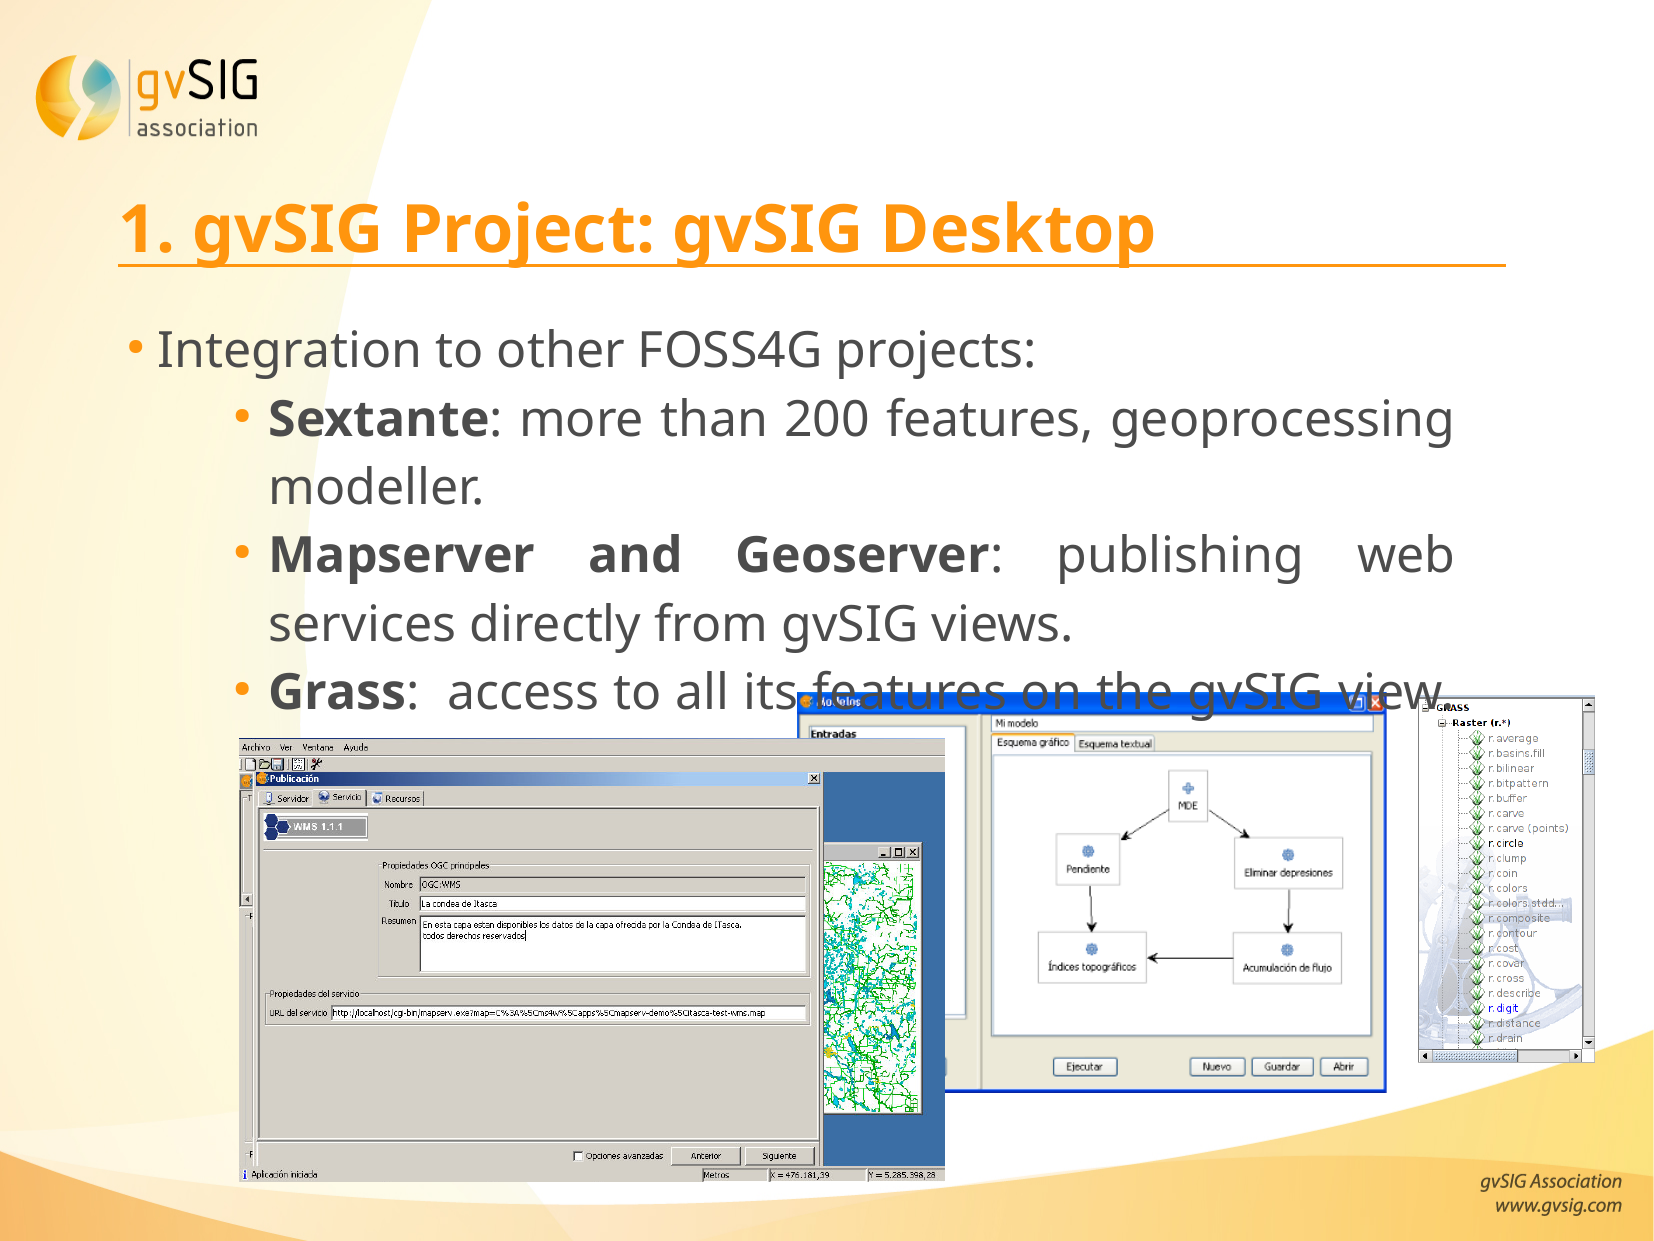

# 1. gvSIG Project: gvSIG Desktop
 Integration to other FOSS4G projects:
Sextante: more than 200 features, geoprocessing modeller.
Mapserver and Geoserver: publishing web services directly from gvSIG views.
Grass: access to all its features on the gvSIG view.